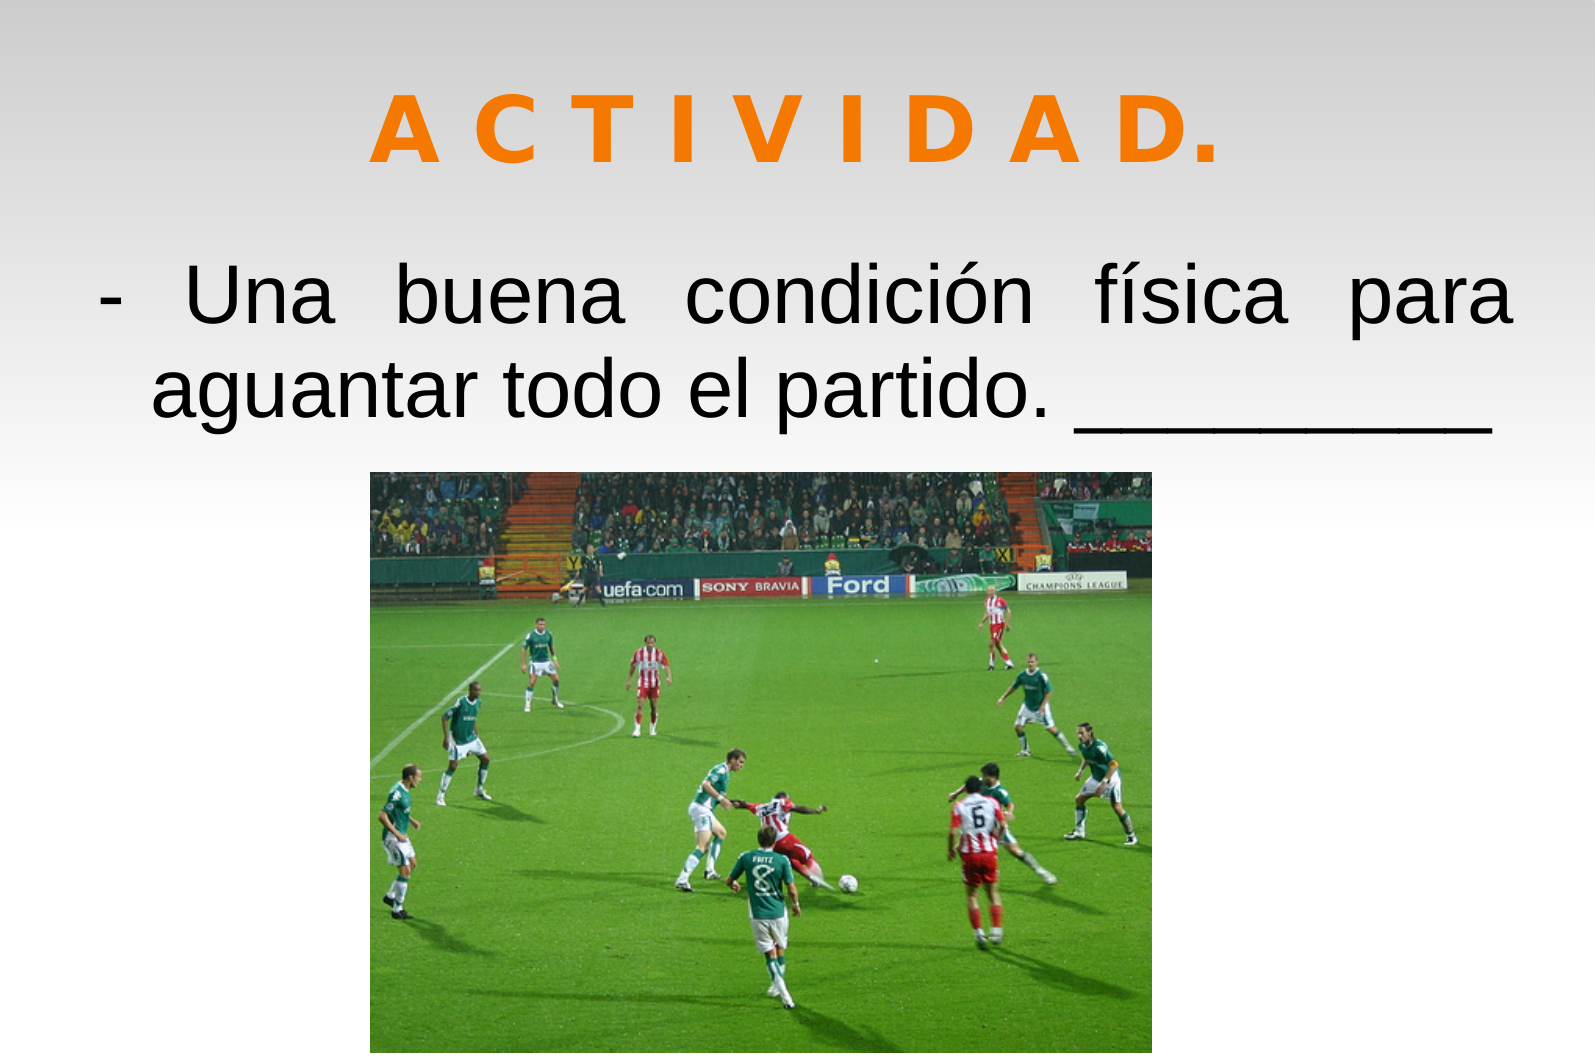

# A C T I V I D A D.
- Una buena condición física para aguantar todo el partido. _________